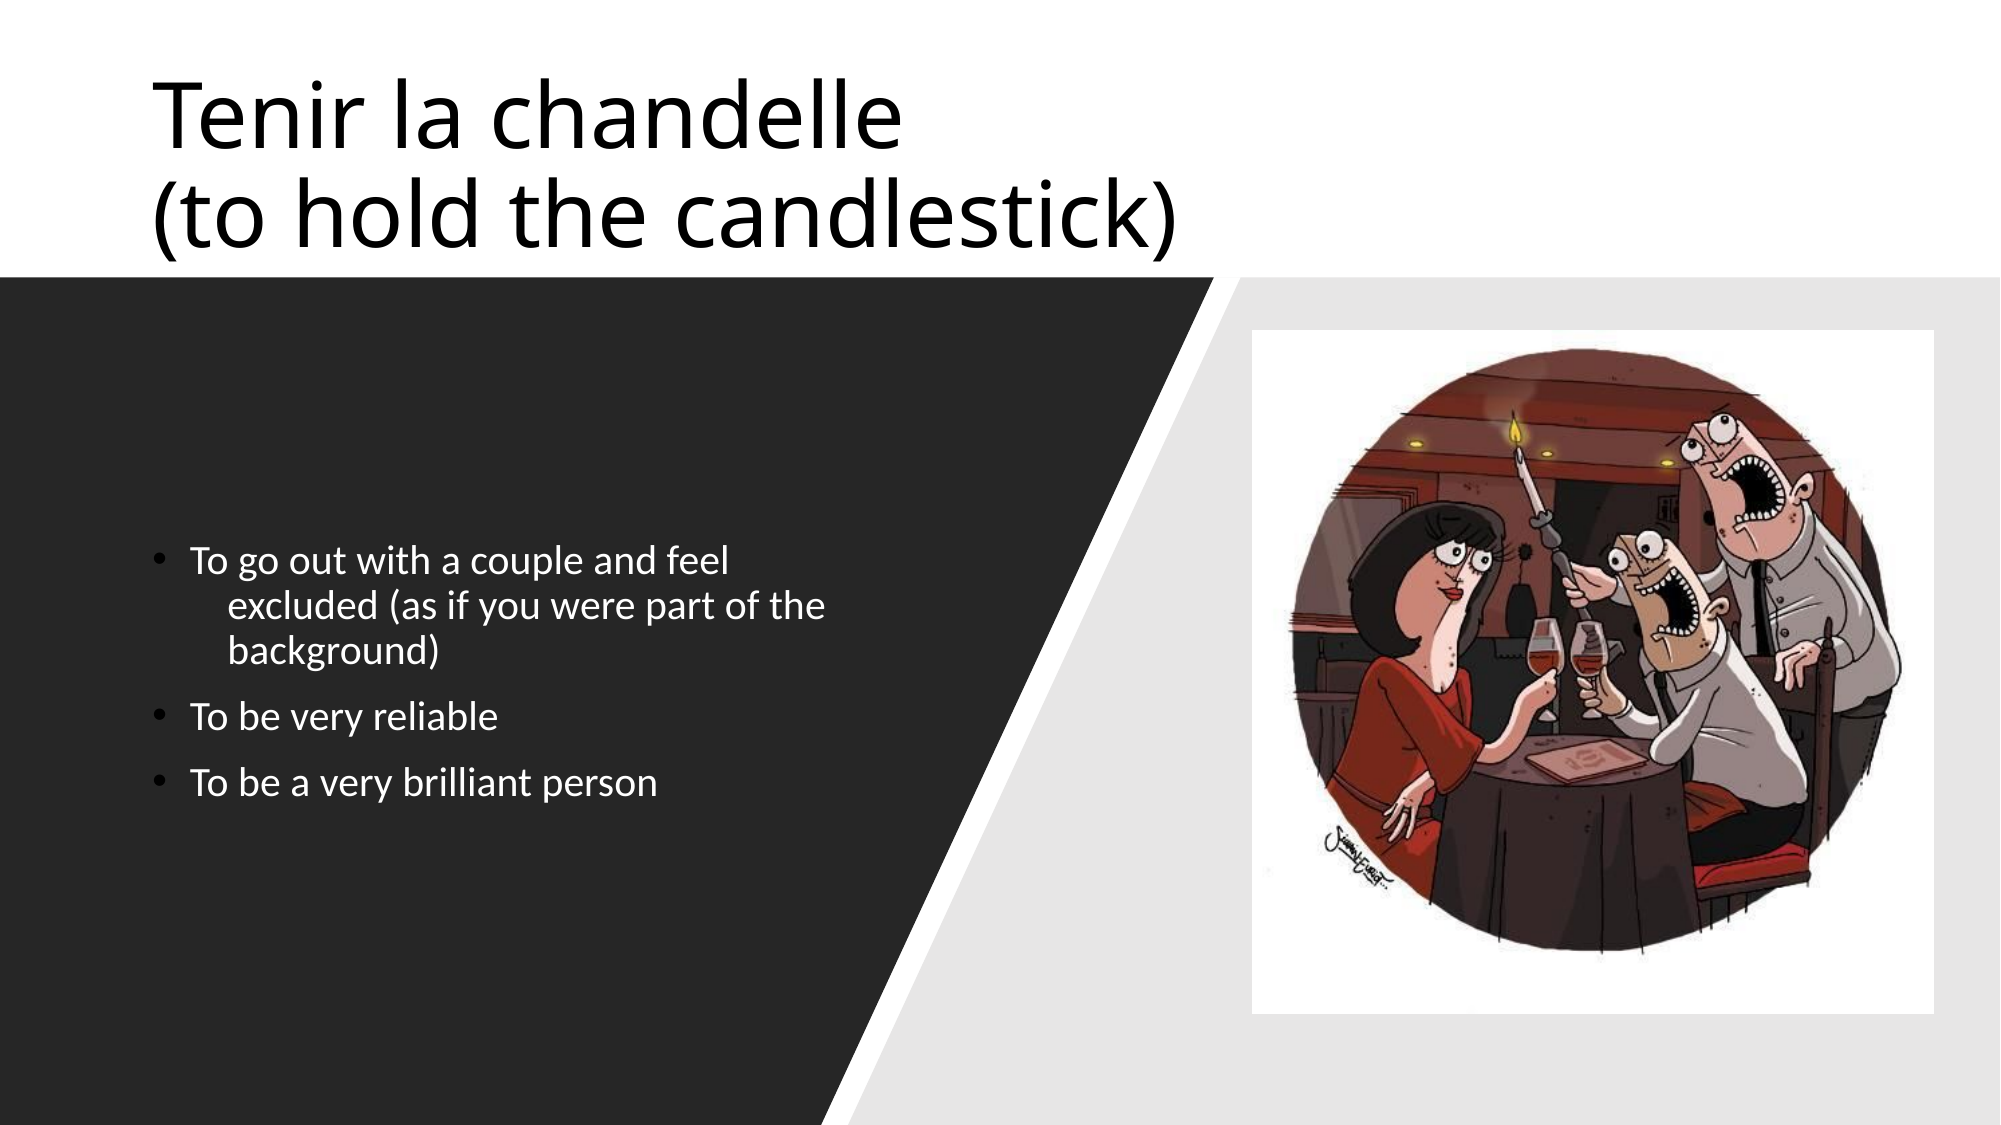

# Tenir la chandelle (to hold the candlestick)
To go out with a couple and feel excluded (as if you were part of the background)
To be very reliable
To be a very brilliant person